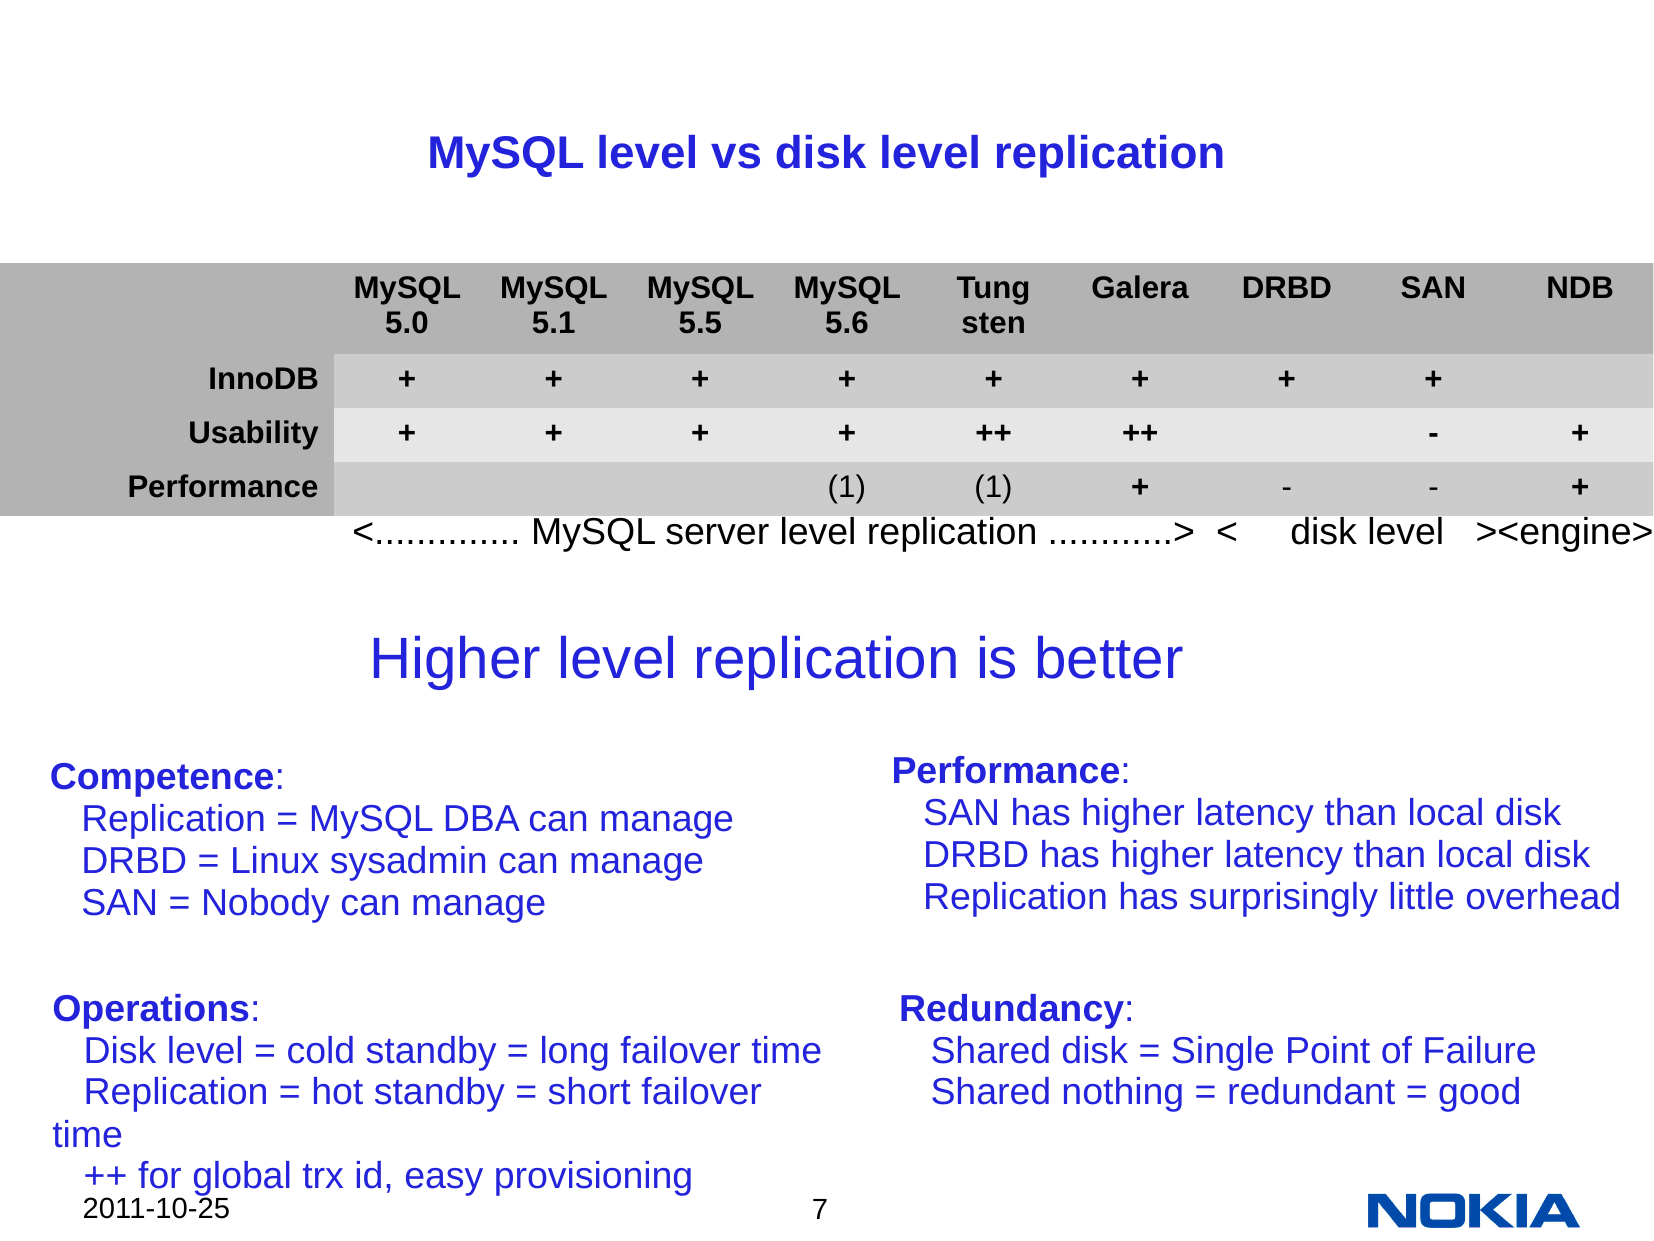

# MySQL level vs disk level replication
| | MySQL 5.0 | MySQL 5.1 | MySQL 5.5 | MySQL 5.6 | Tung sten | Galera | DRBD | SAN | NDB |
| --- | --- | --- | --- | --- | --- | --- | --- | --- | --- |
| InnoDB | + | + | + | + | + | + | + | + | |
| Usability | + | + | + | + | ++ | ++ | | - | + |
| Performance | | | | (1) | (1) | + | - | - | + |
<.............. MySQL server level replication ............> < disk level ><engine>
Higher level replication is better
Performance:
 SAN has higher latency than local disk
 DRBD has higher latency than local disk
 Replication has surprisingly little overhead
Competence:
 Replication = MySQL DBA can manage
 DRBD = Linux sysadmin can manage
 SAN = Nobody can manage
Operations:
 Disk level = cold standby = long failover time
 Replication = hot standby = short failover time
 ++ for global trx id, easy provisioning
Redundancy:
 Shared disk = Single Point of Failure
 Shared nothing = redundant = good
2011-10-25
7